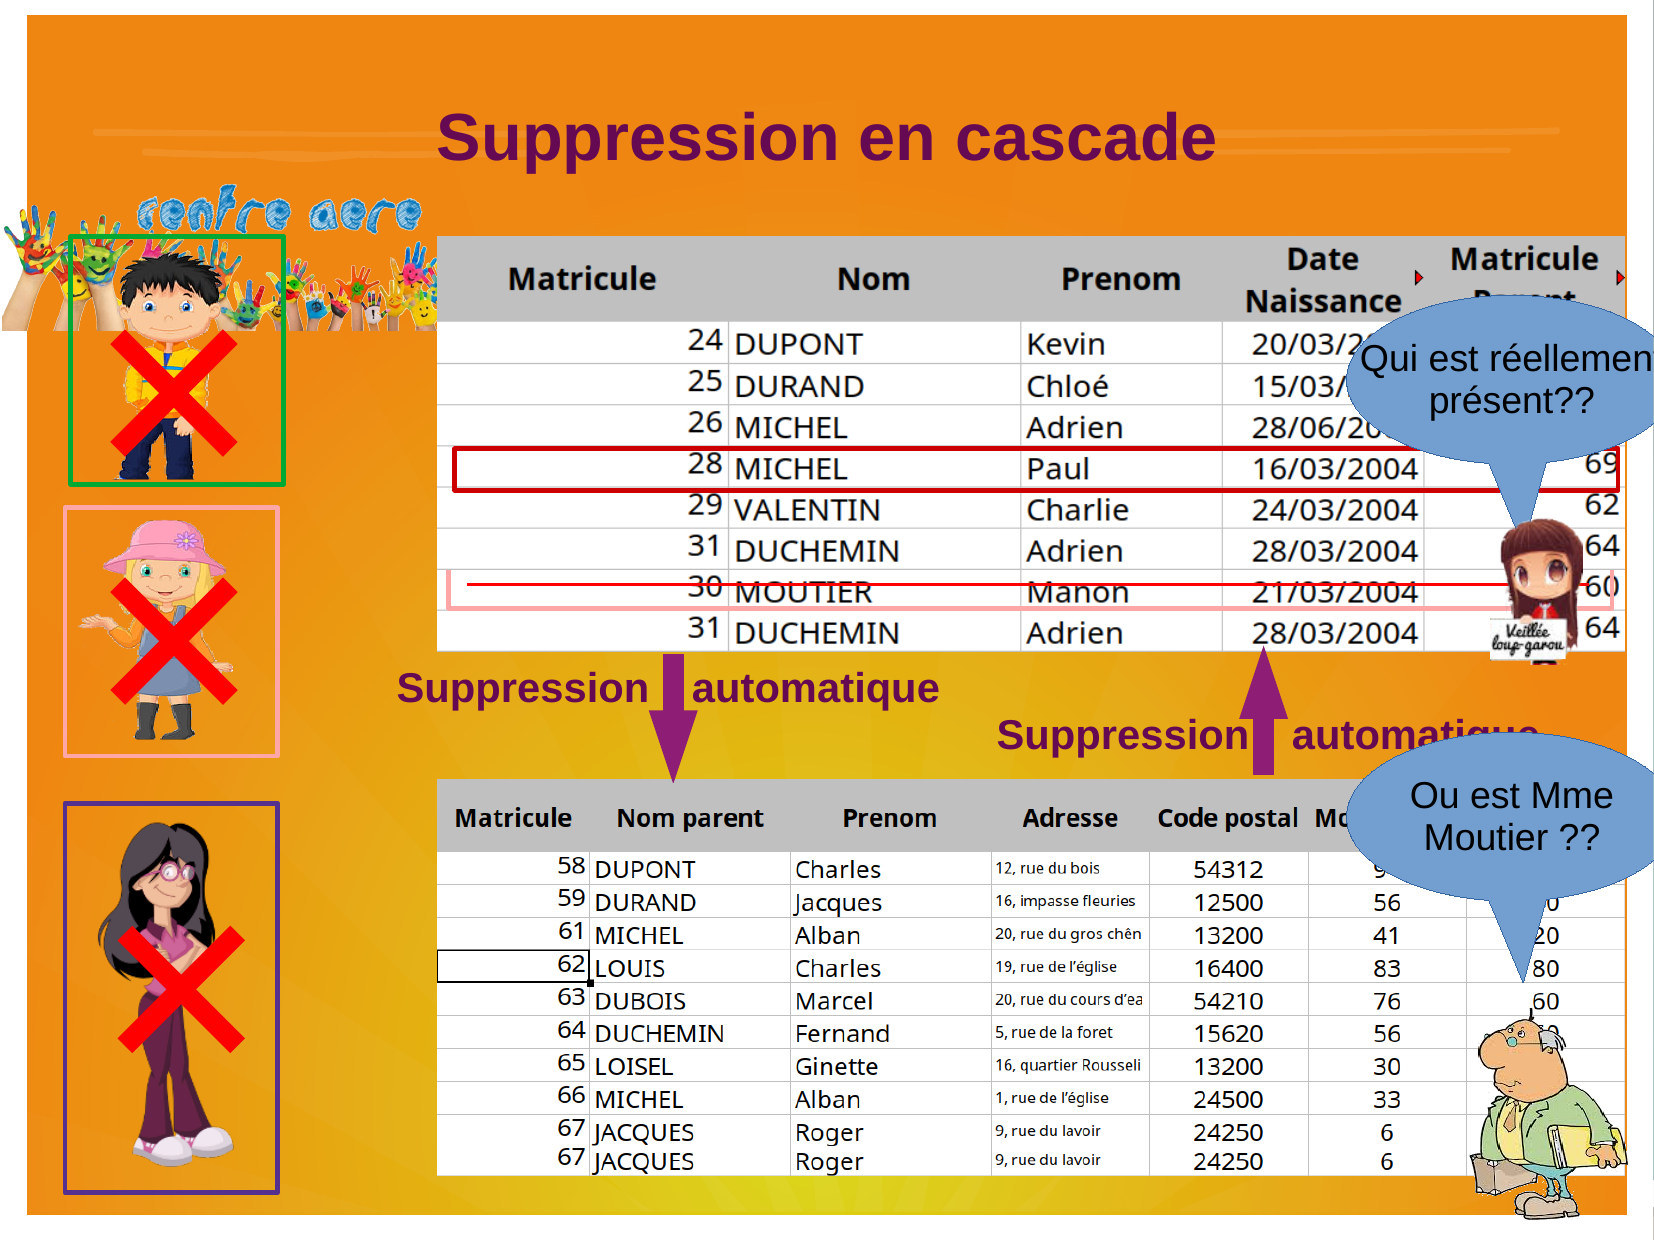

Suppression en cascade
Qui est réellement
présent??
Suppression 	automatique
Suppression 	automatique
Ou est Mme
Moutier ??